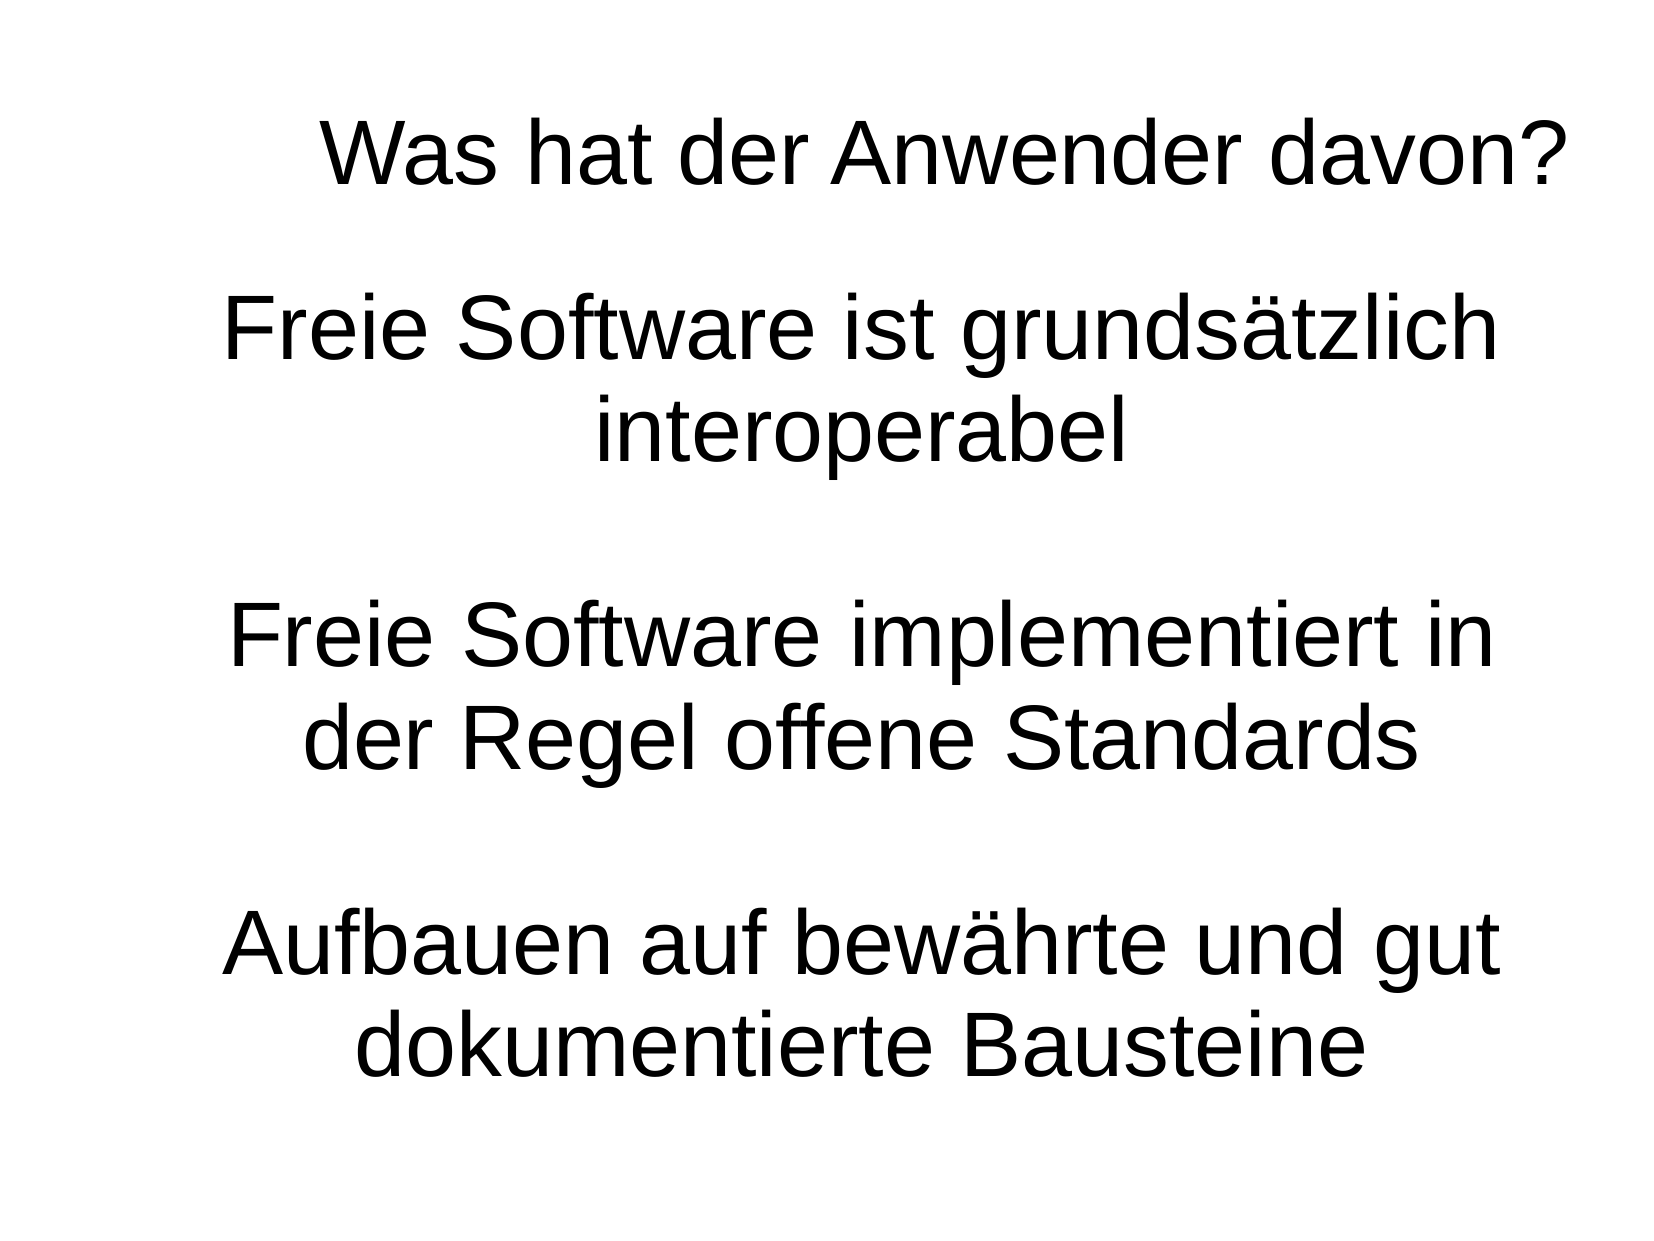

# Was hat der Anwender davon?
Freie Software ist grundsätzlich interoperabel
Freie Software implementiert in der Regel offene Standards
Aufbauen auf bewährte und gut dokumentierte Bausteine